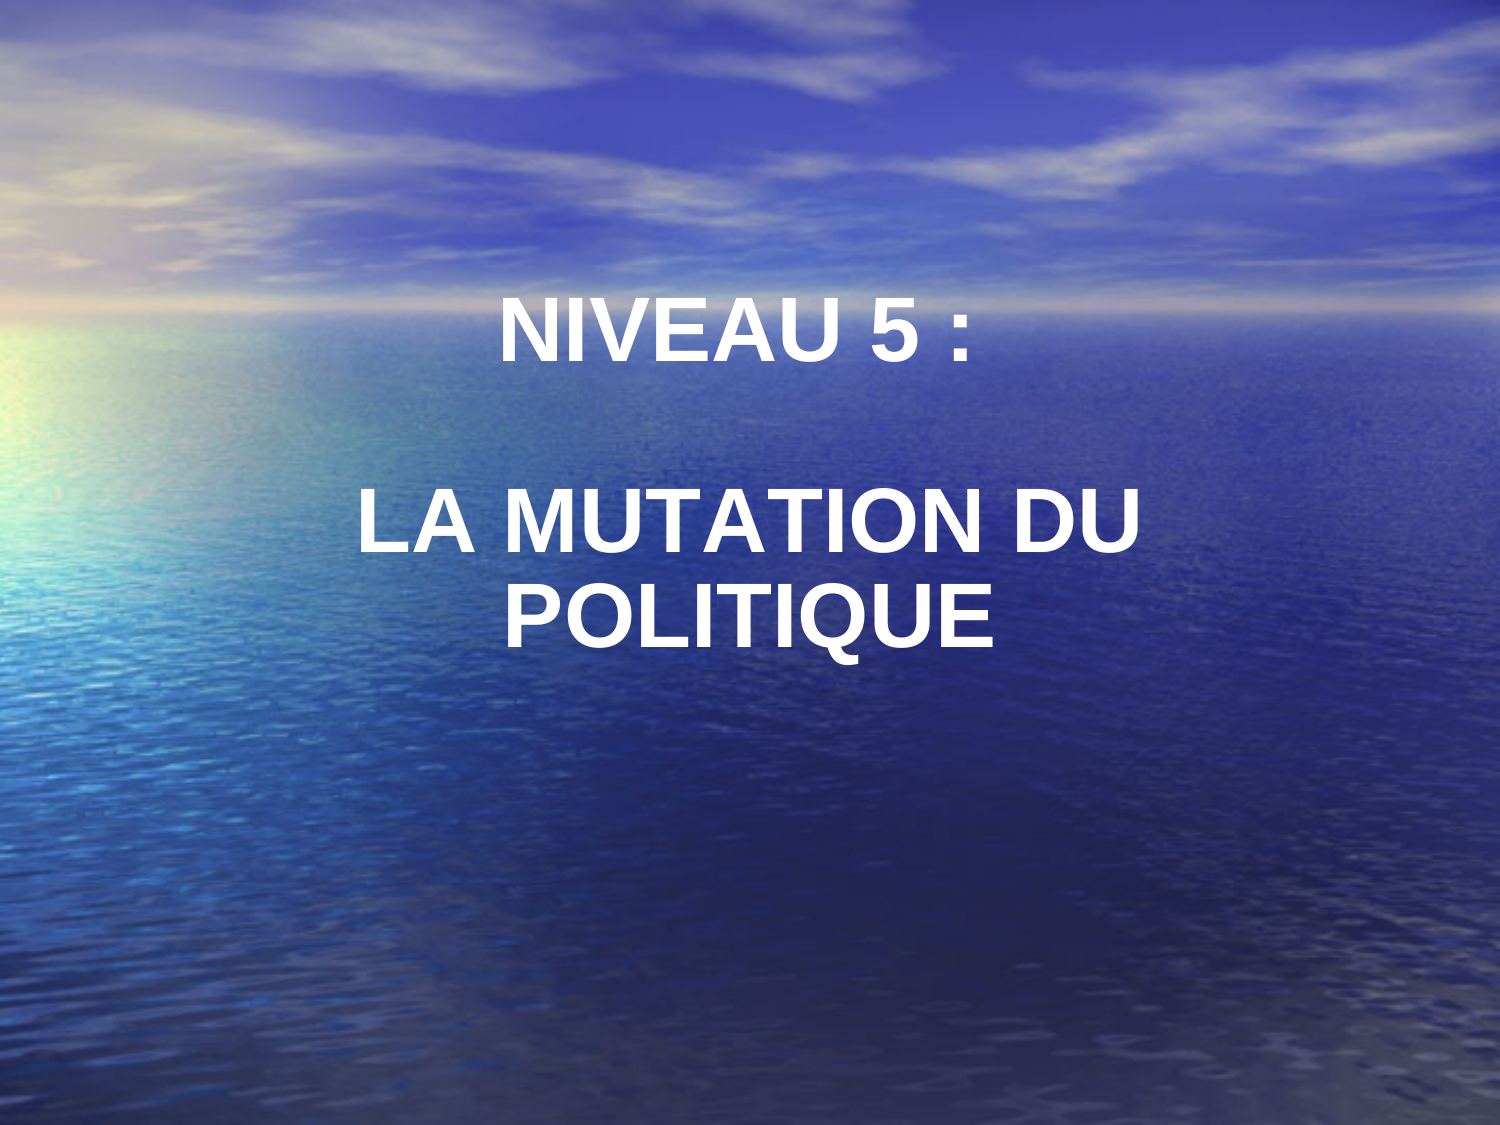

NIVEAU 5 :
LA MUTATION DU POLITIQUE